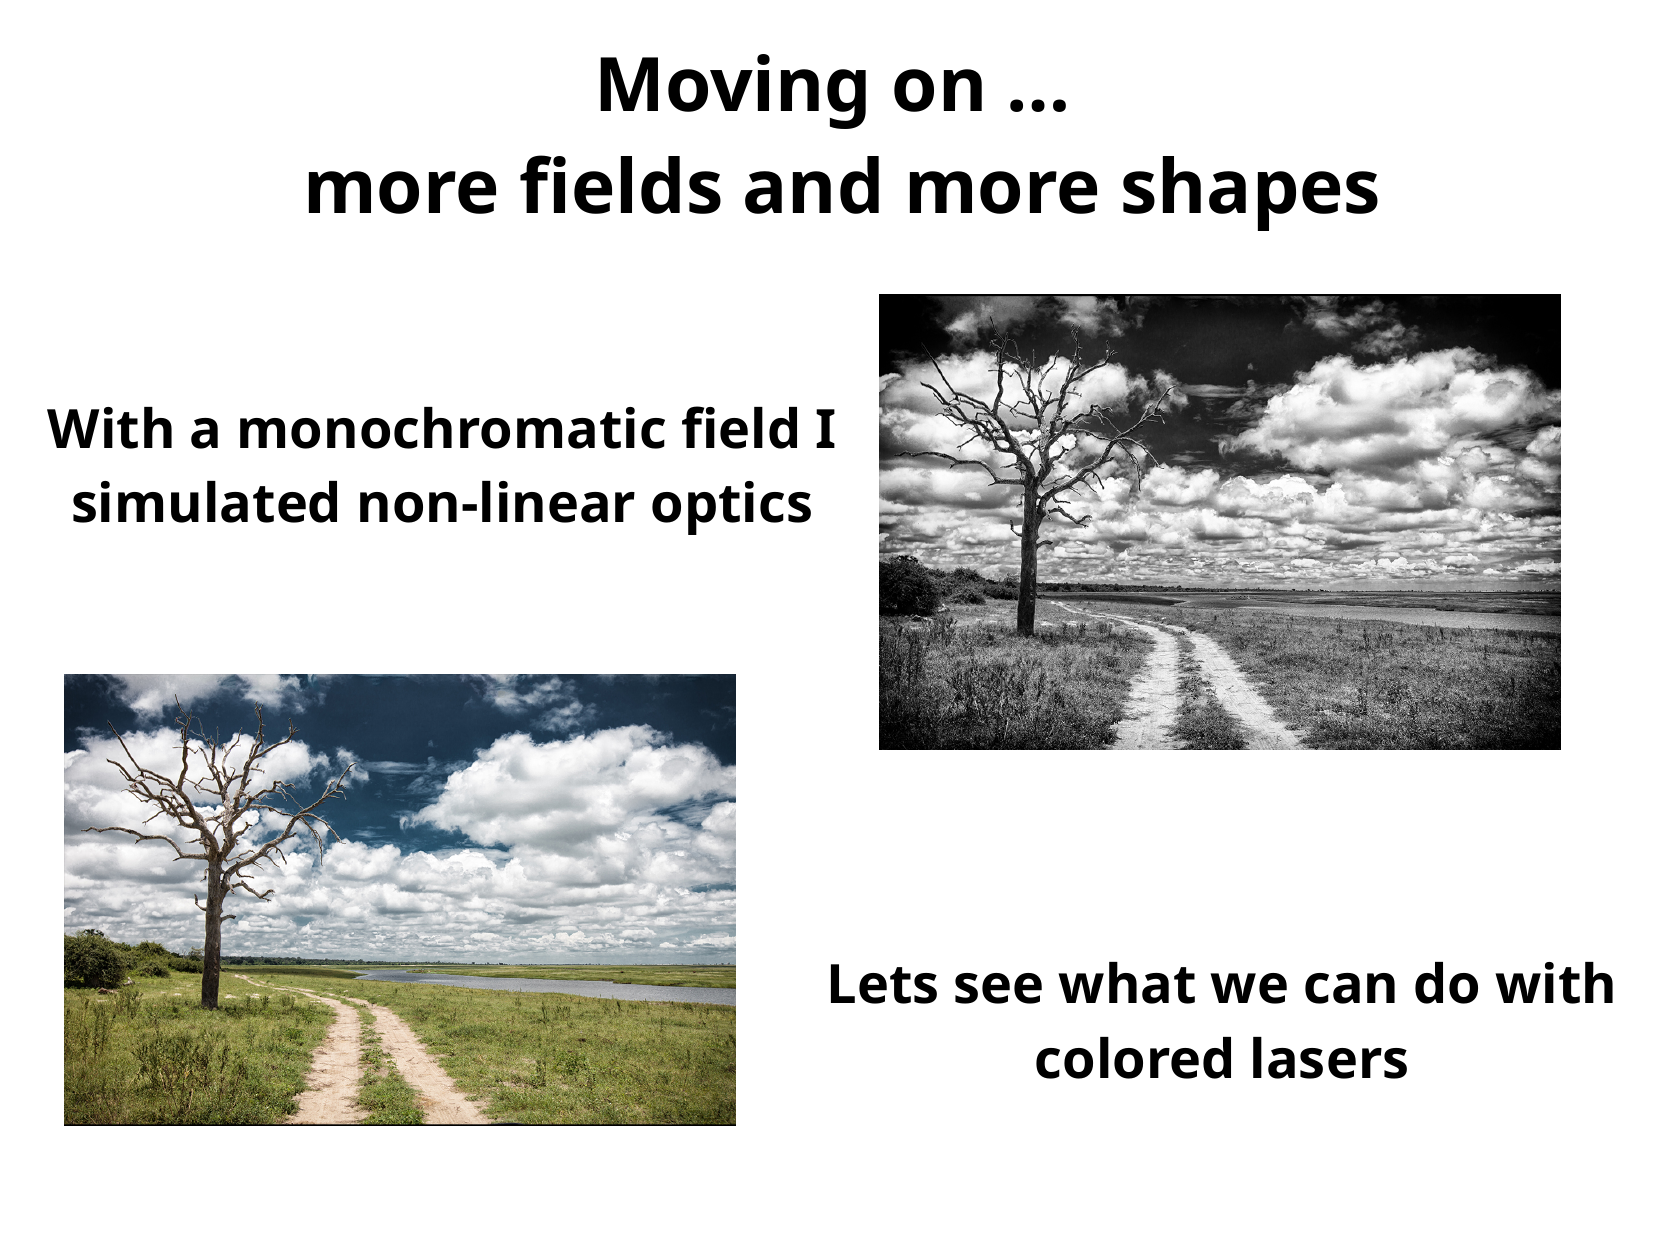

# Moving on … more fields and more shapes
With a monochromatic field I simulated non-linear optics
Lets see what we can do with colored lasers